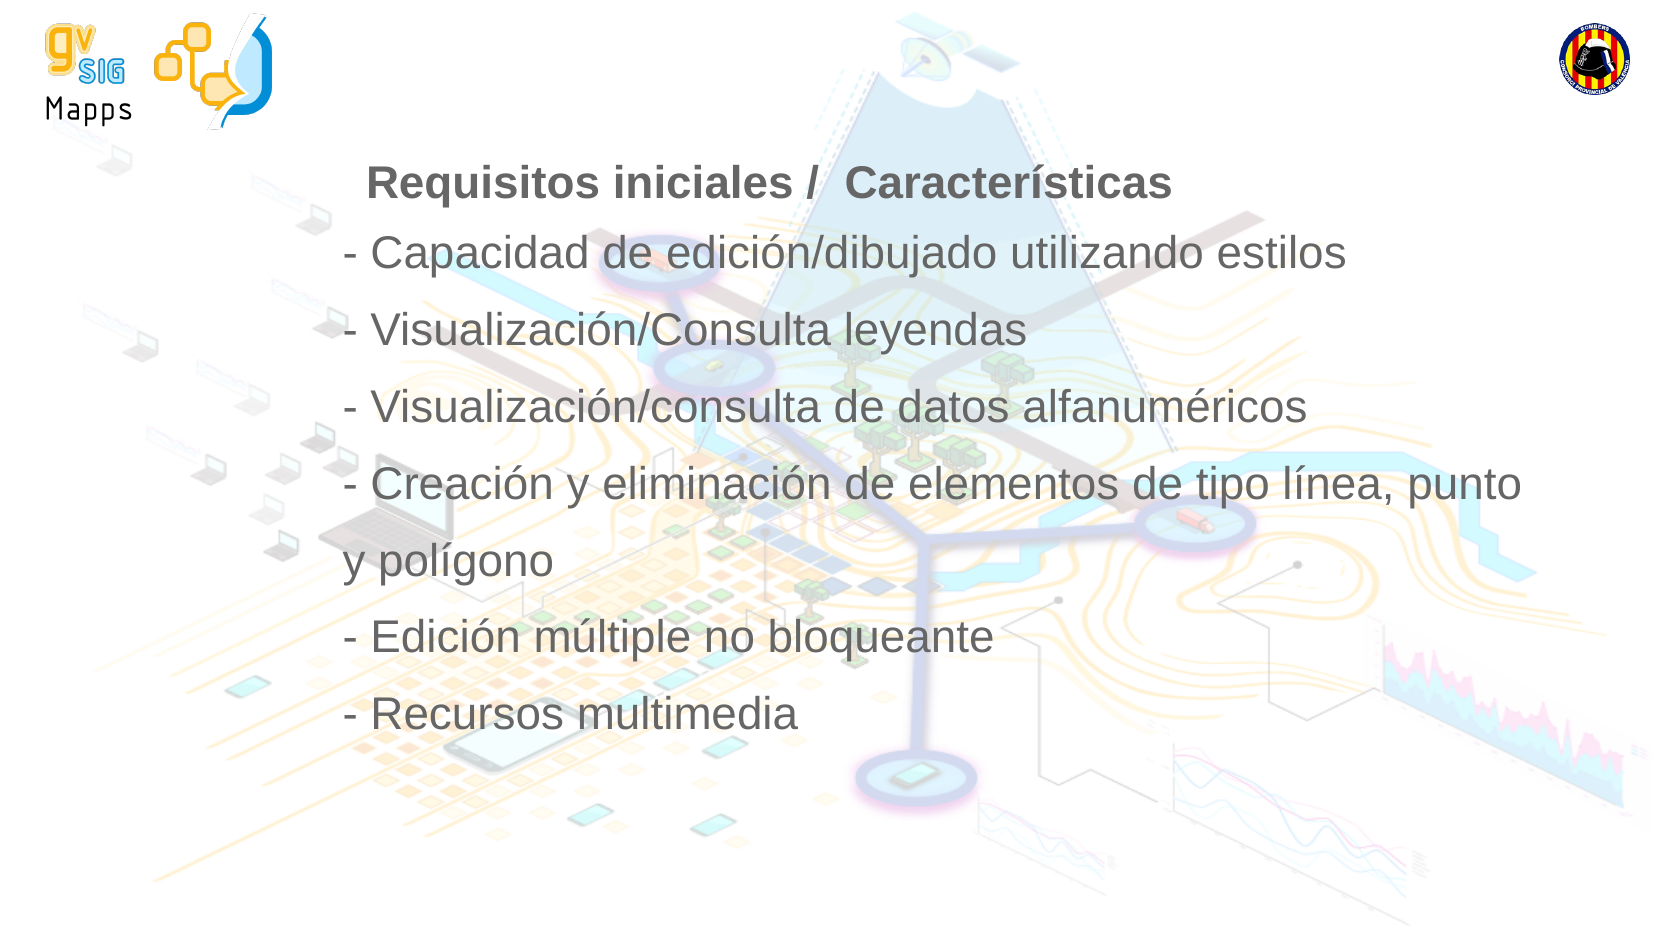

Requisitos iniciales / Características
# - Capacidad de edición/dibujado utilizando estilos - Visualización/Consulta leyendas - Visualización/consulta de datos alfanuméricos - Creación y eliminación de elementos de tipo línea, punto y polígono - Edición múltiple no bloqueante - Recursos multimedia